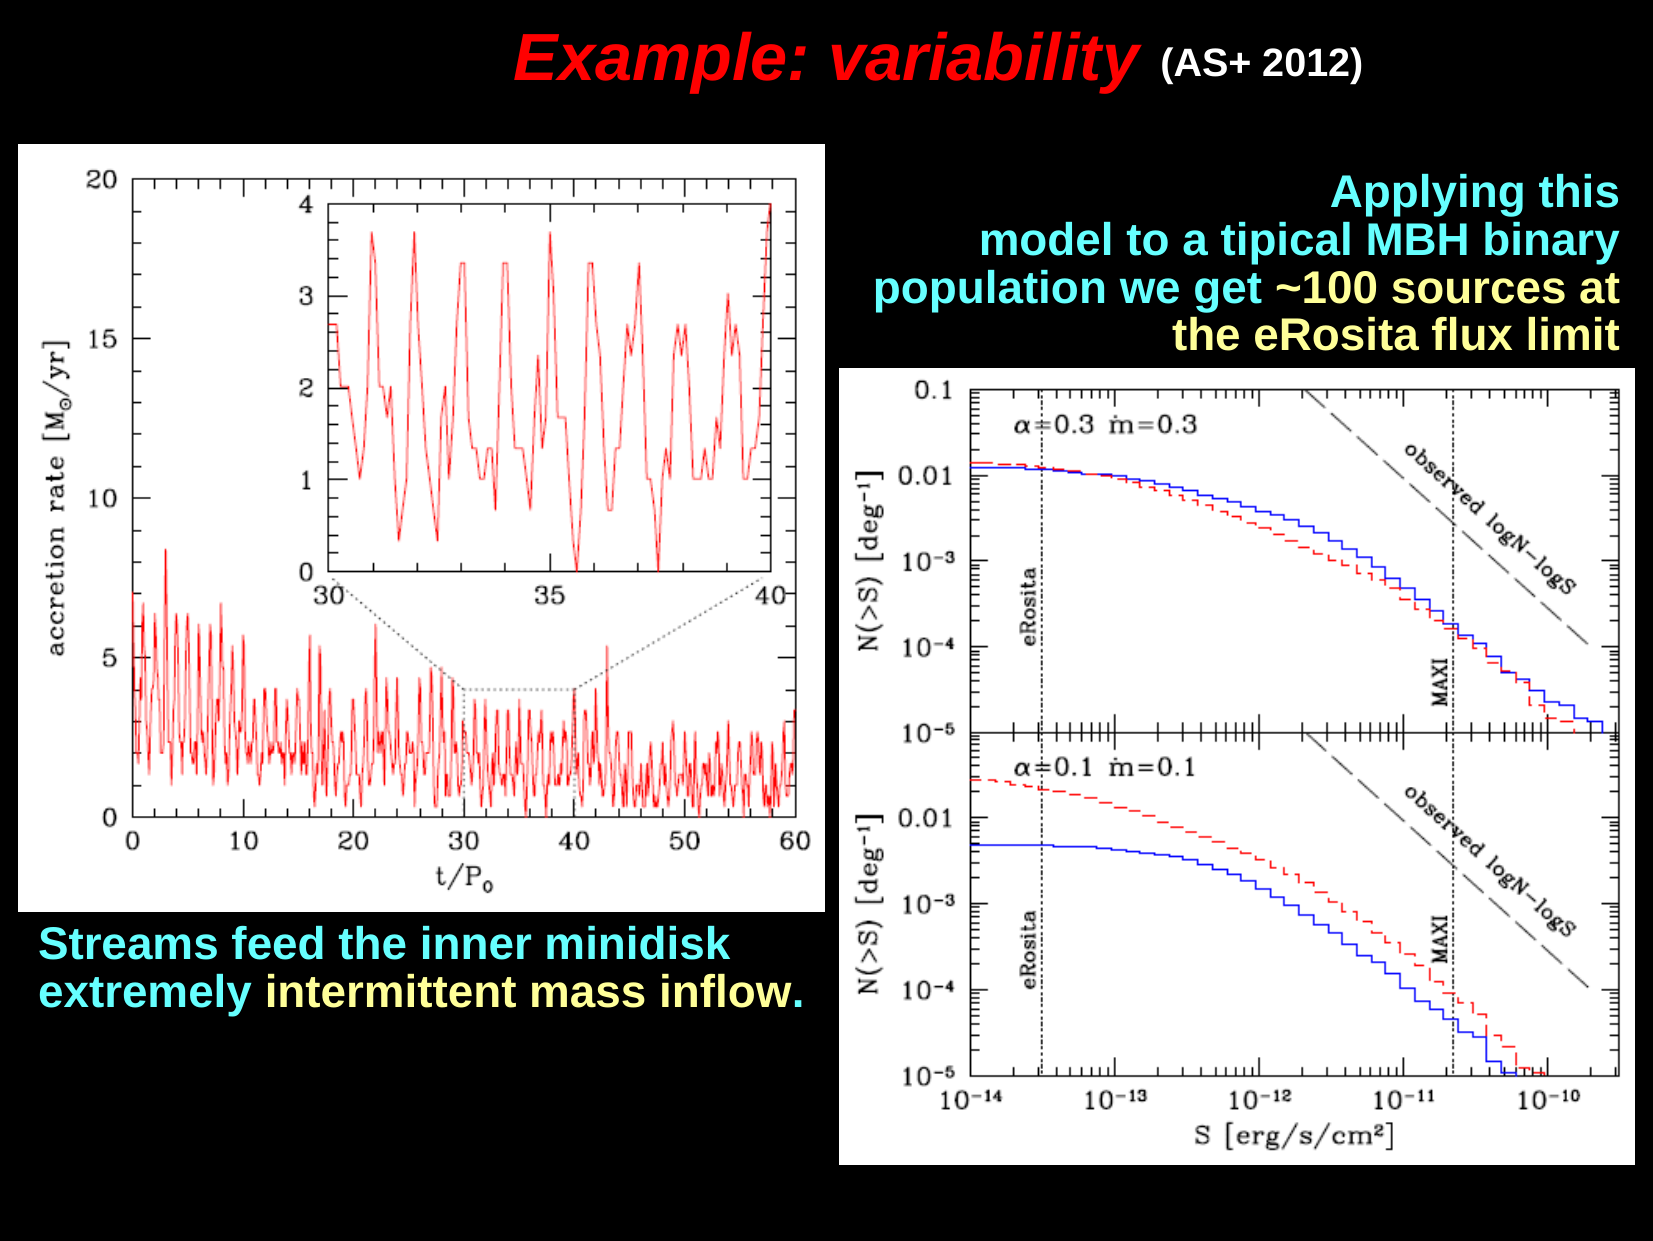

(AS+ 2012)
Example: variability
Applying this
 model to a tipical MBH binary population we get ~100 sources at the eRosita flux limit
Streams feed the inner minidisk extremely intermittent mass inflow.